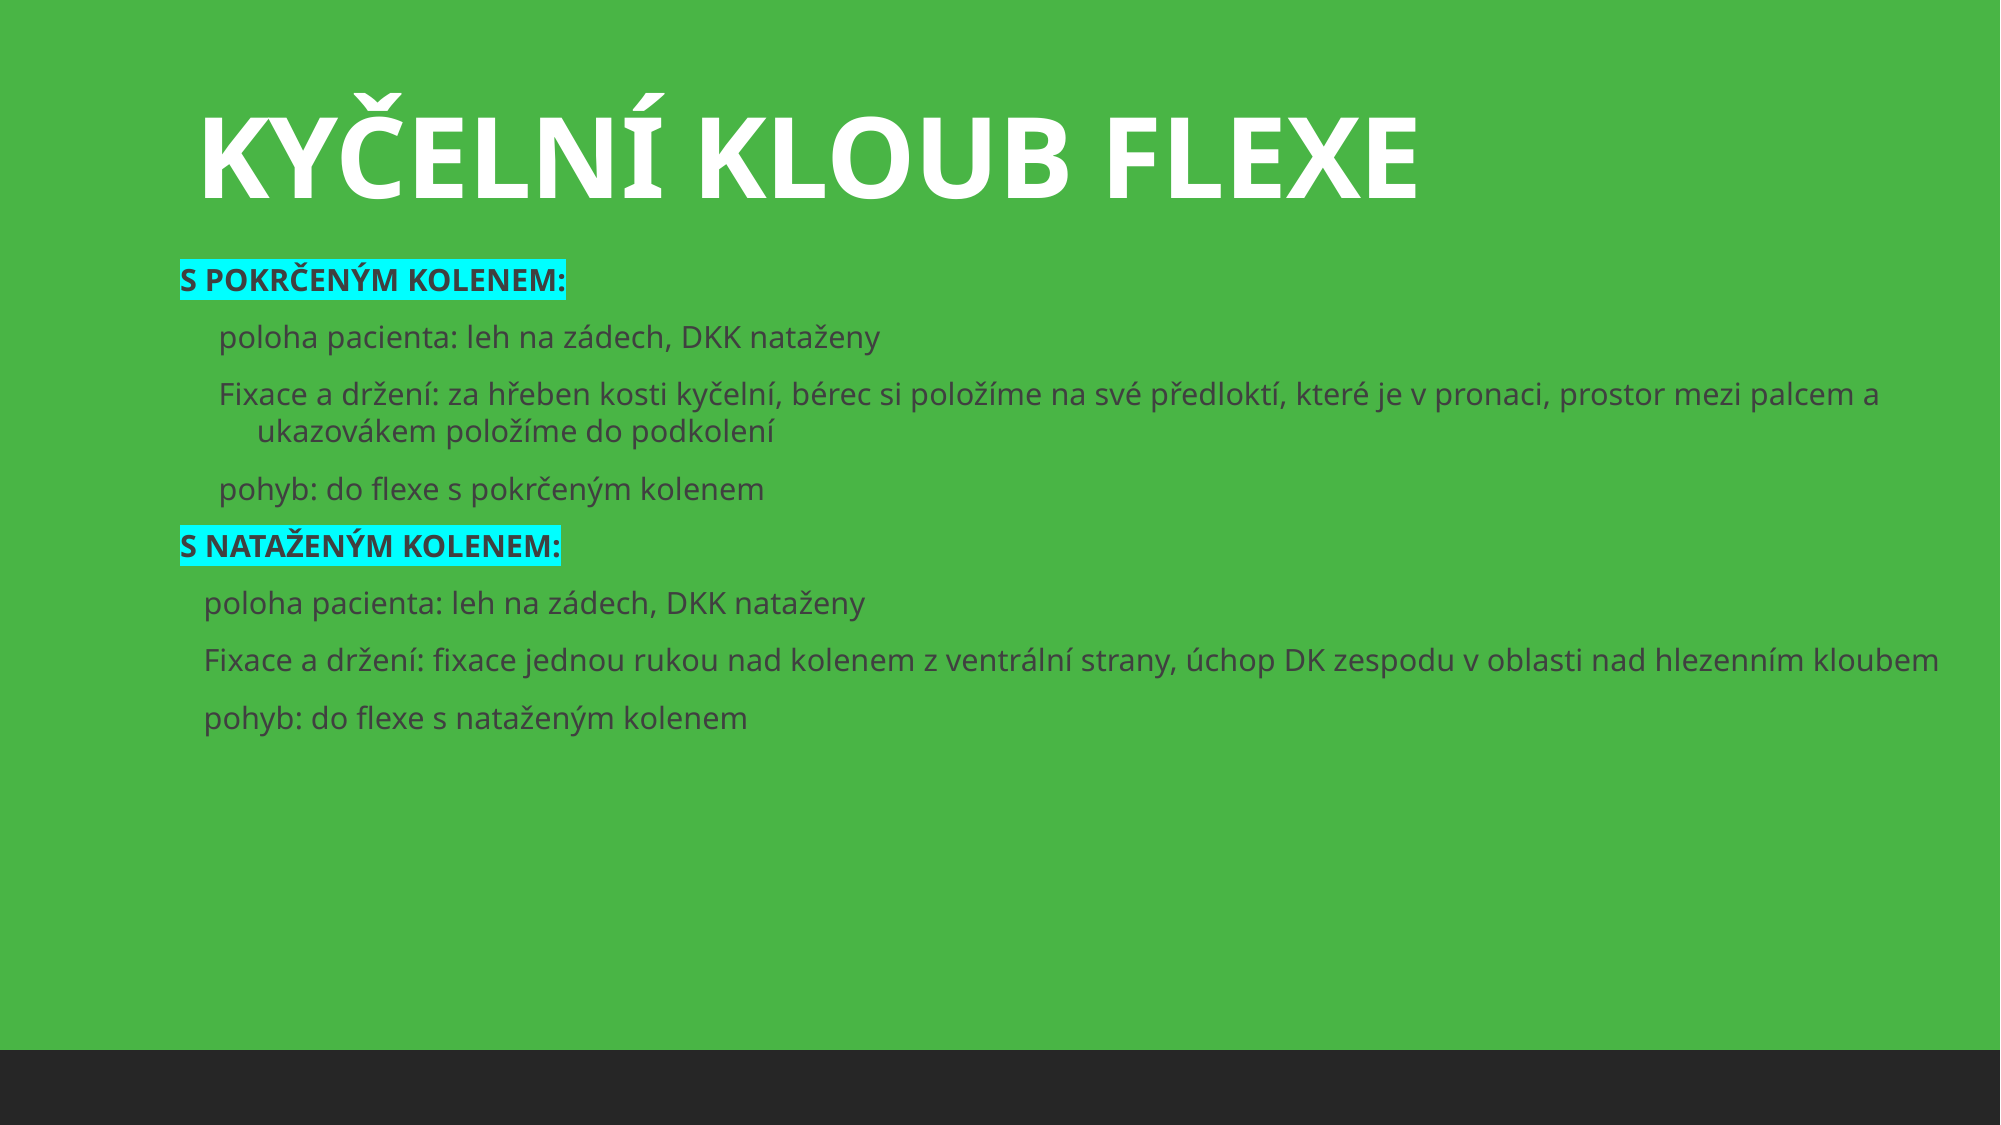

# KYČELNÍ KLOUB FLEXE
S POKRČENÝM KOLENEM:
poloha pacienta: leh na zádech, DKK nataženy
Fixace a držení: za hřeben kosti kyčelní, bérec si položíme na své předloktí, které je v pronaci, prostor mezi palcem a ukazovákem položíme do podkolení
pohyb: do flexe s pokrčeným kolenem
S NATAŽENÝM KOLENEM:
 poloha pacienta: leh na zádech, DKK nataženy
 Fixace a držení: fixace jednou rukou nad kolenem z ventrální strany, úchop DK zespodu v oblasti nad hlezenním kloubem
 pohyb: do flexe s nataženým kolenem